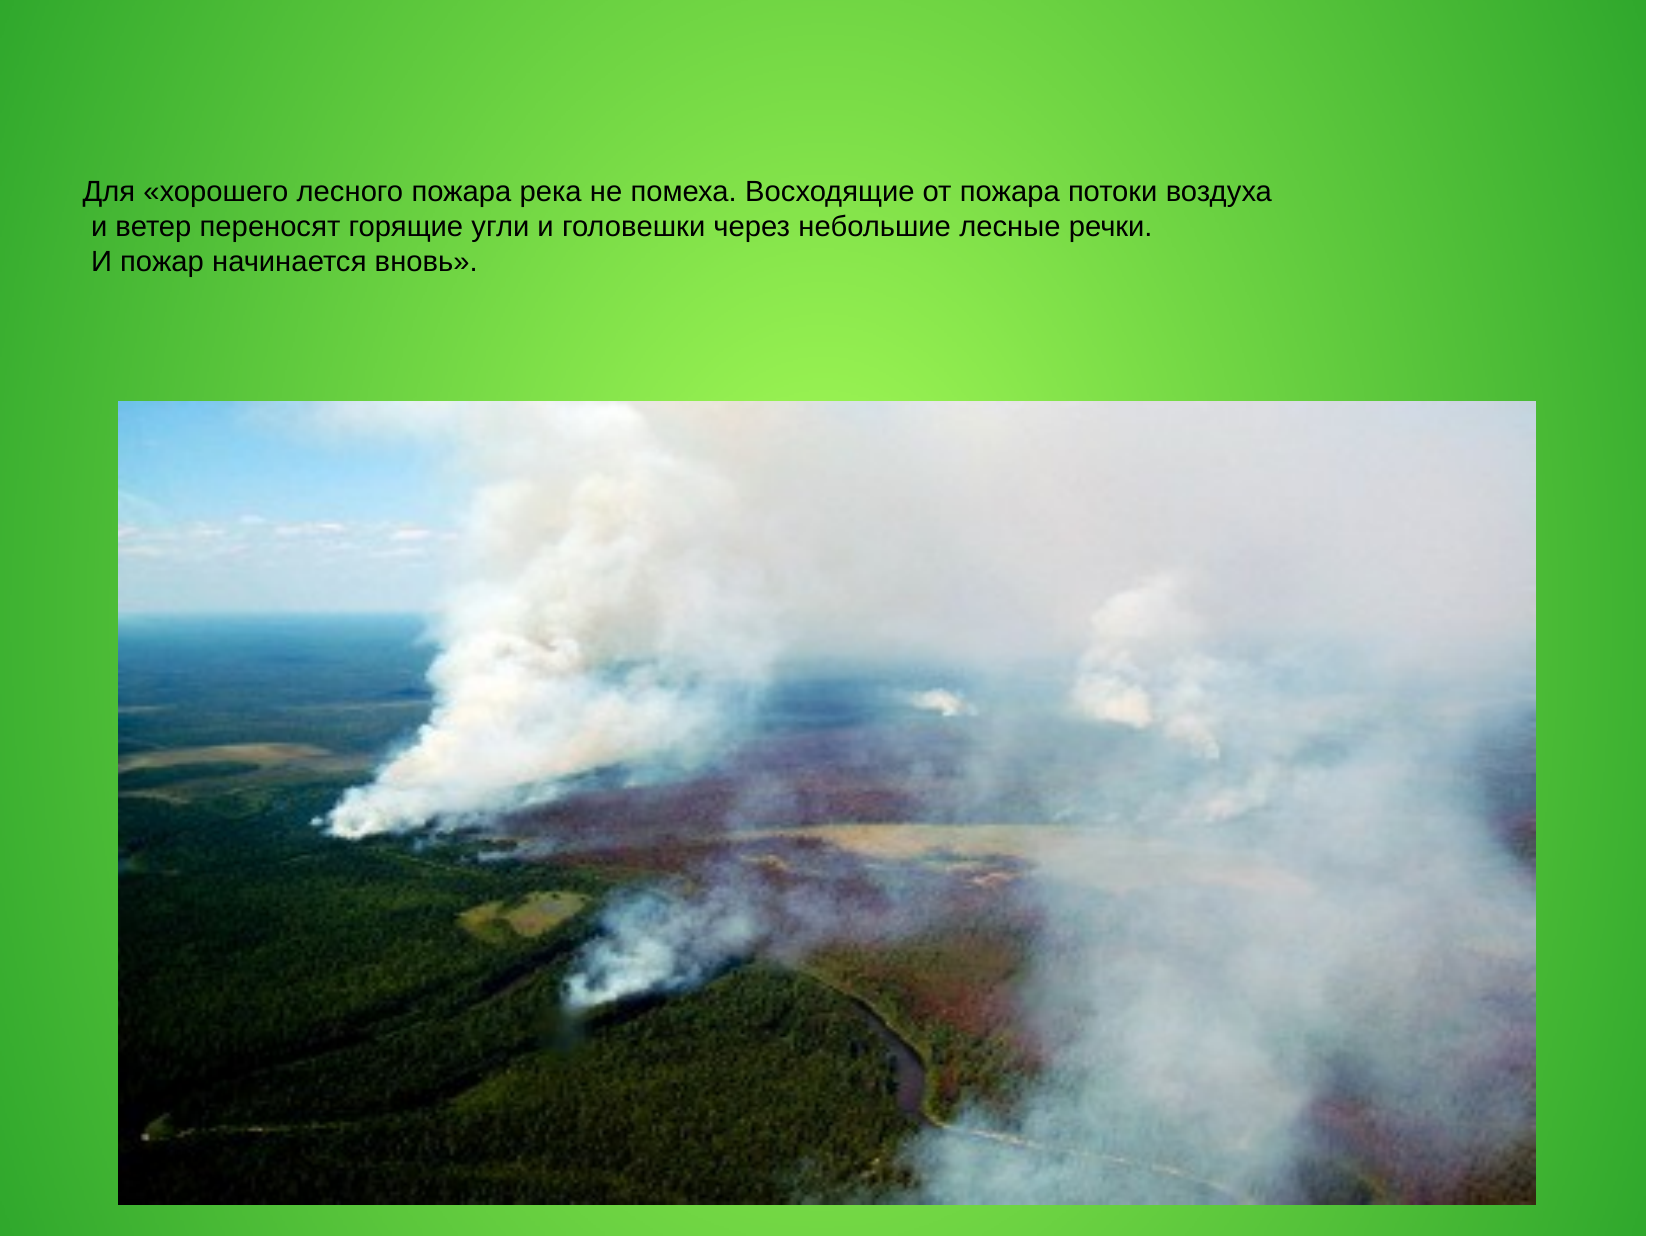

Для «хорошего лесного пожара река не помеха. Восходящие от пожара потоки воздуха
 и ветер переносят горящие угли и головешки через небольшие лесные речки.
 И пожар начинается вновь».